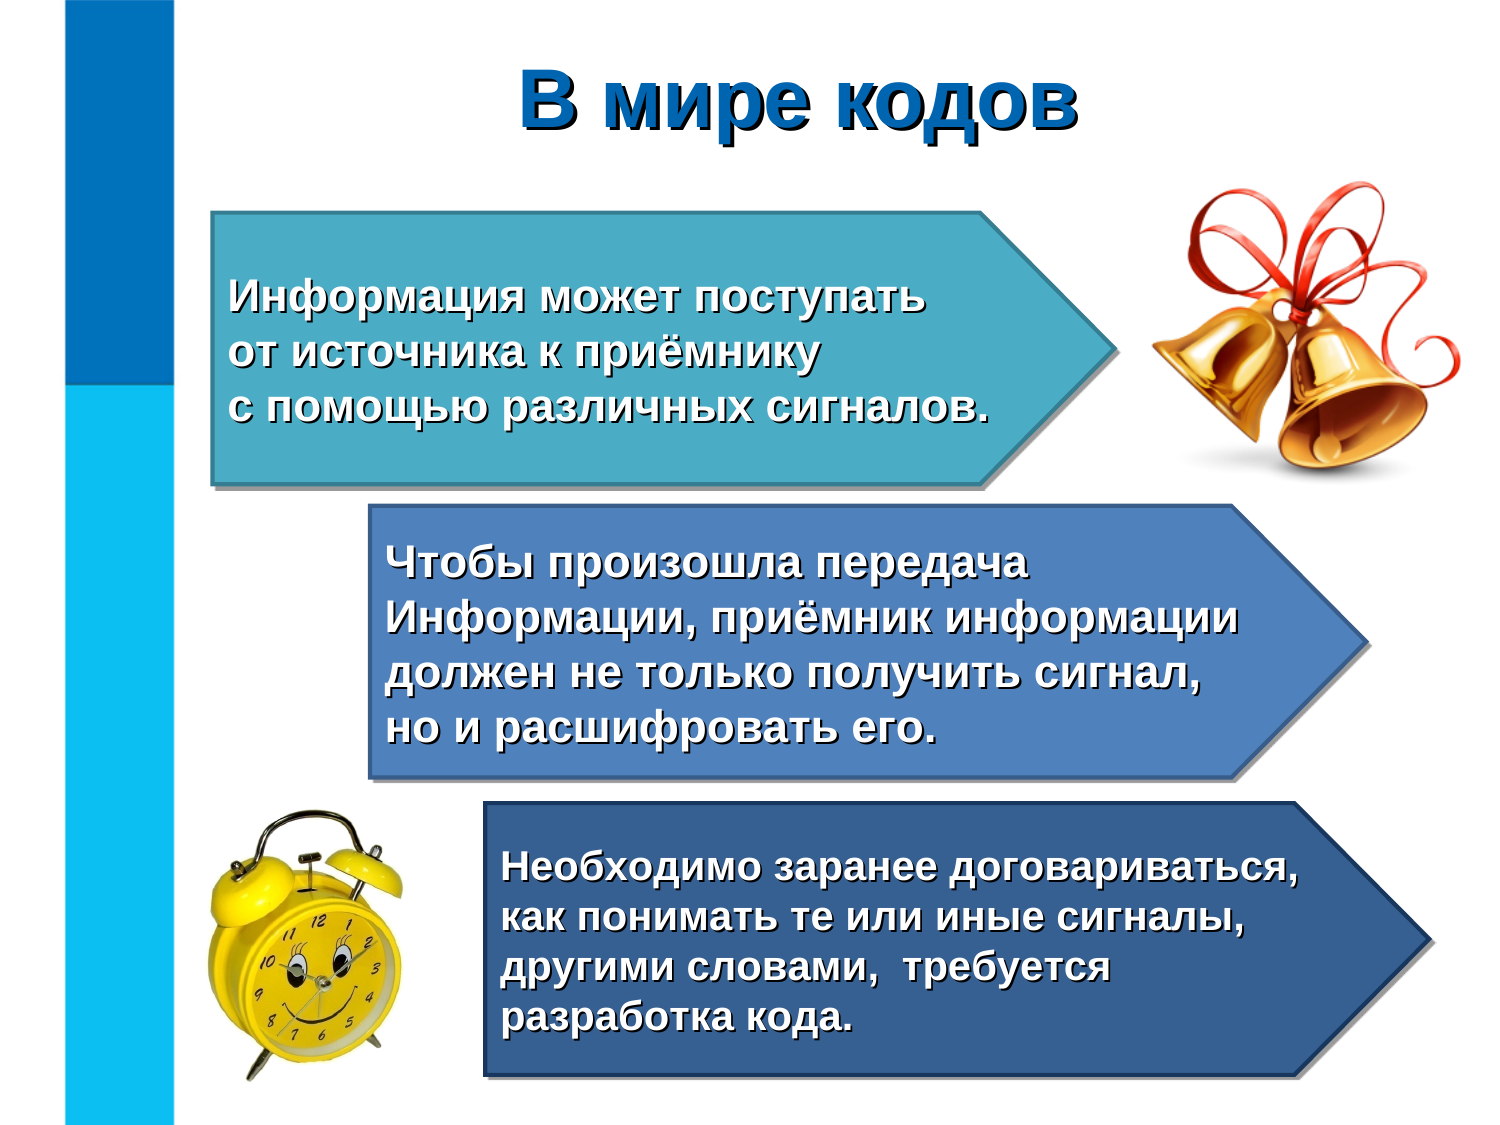

# В мире кодов
Информация может поступать
от источника к приёмнику
с помощью различных сигналов.
Чтобы произошла передача
Информации, приёмник информации должен не только получить сигнал,
но и расшифровать его.
Необходимо заранее договариваться,
как понимать те или иные сигналы, другими словами, требуется
разработка кода.